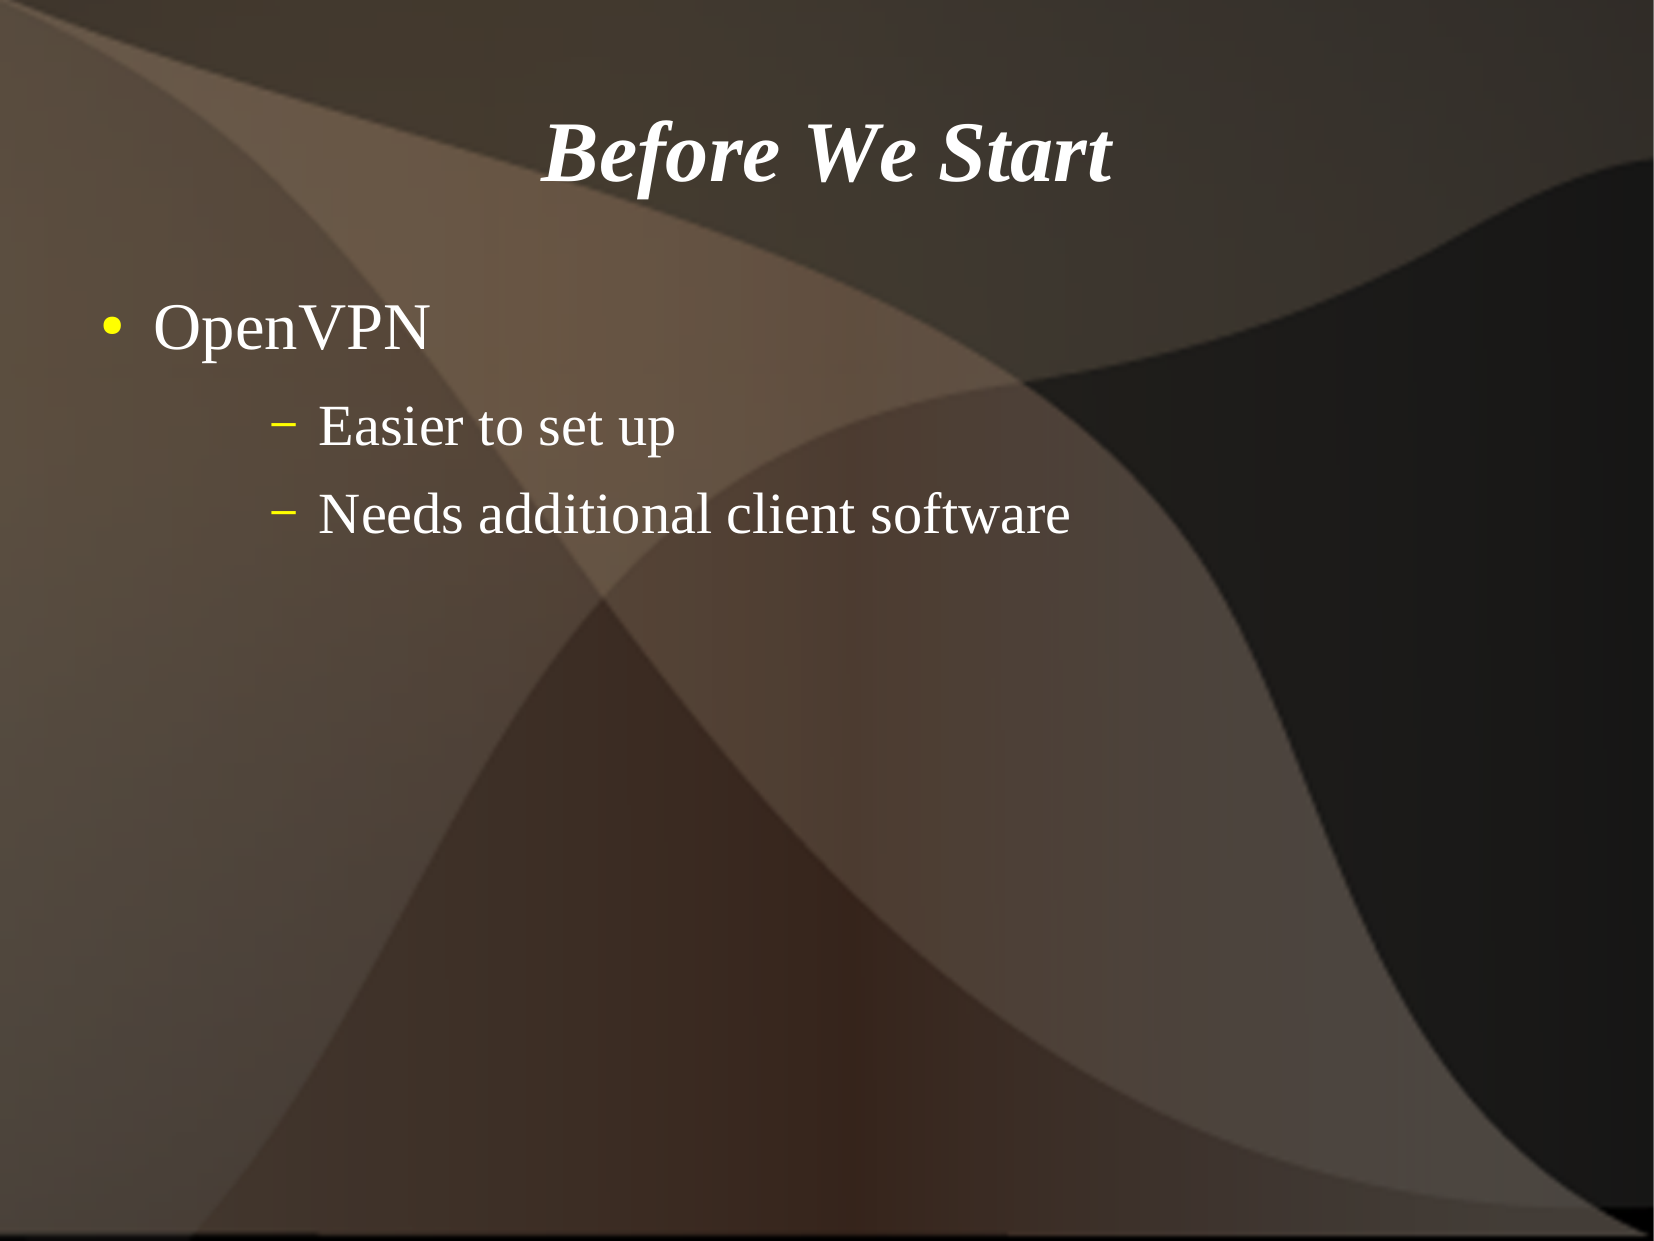

# Before We Start
OpenVPN
Easier to set up
Needs additional client software